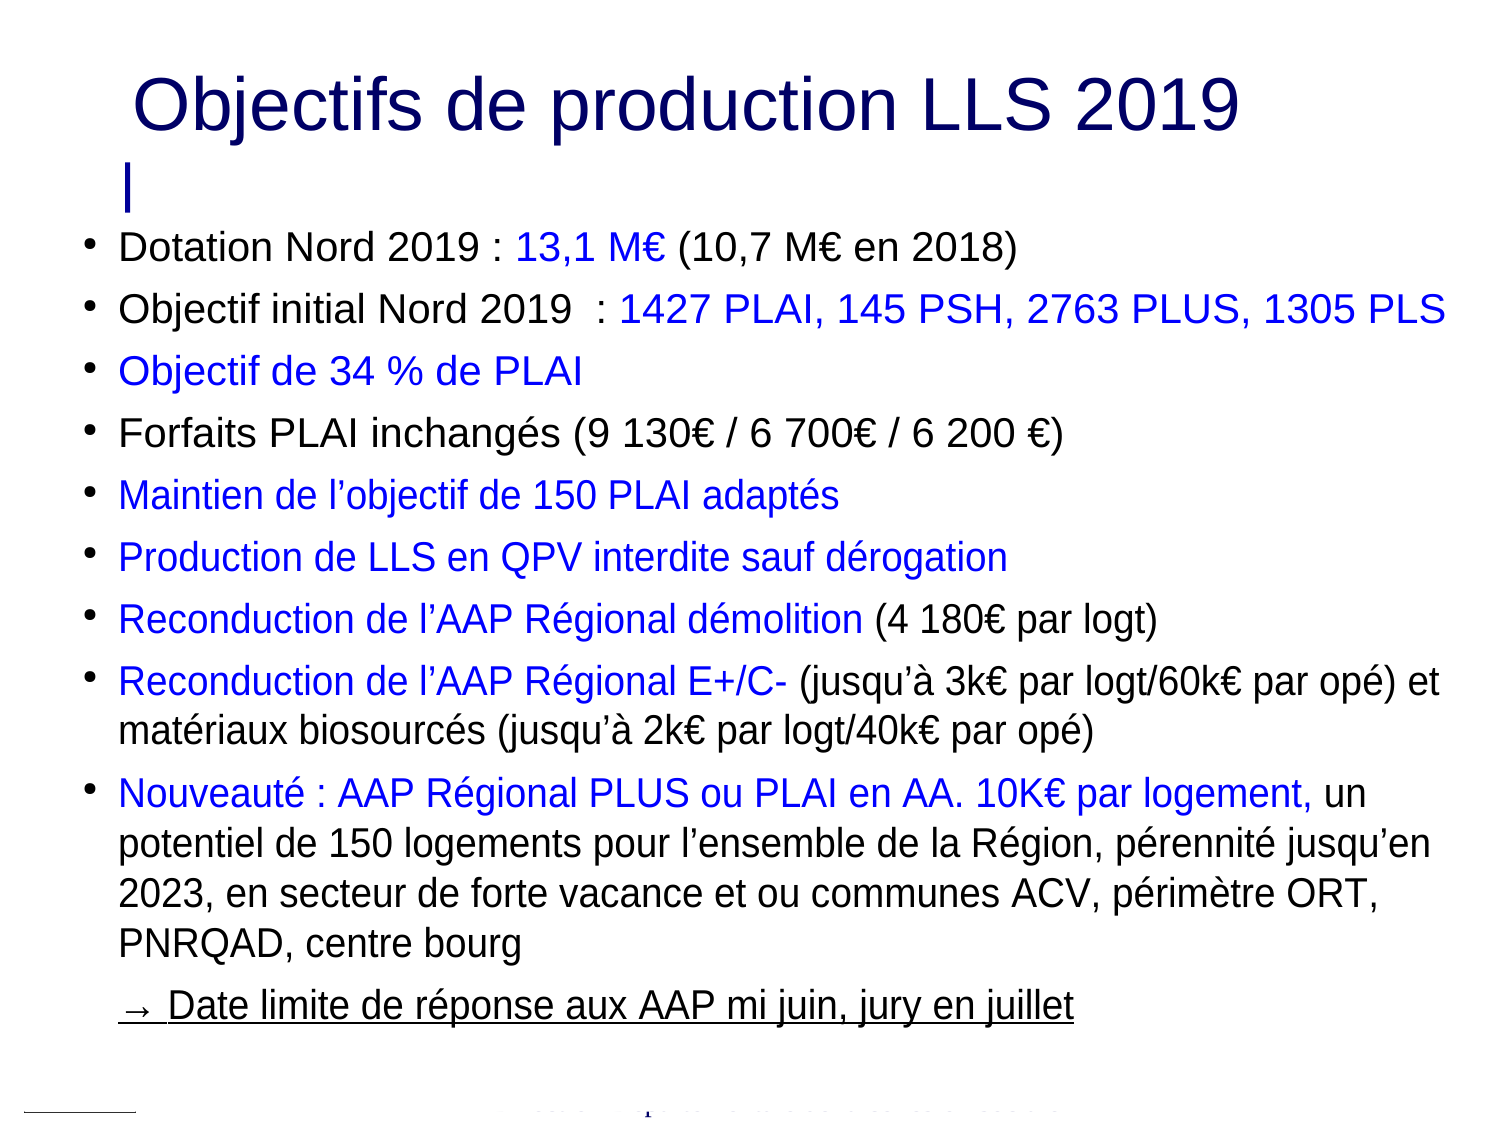

# Objectifs de production LLS 2019
Dotation Nord 2019 : 13,1 M€ (10,7 M€ en 2018)
Objectif initial Nord 2019  : 1427 PLAI, 145 PSH, 2763 PLUS, 1305 PLS
Objectif de 34 % de PLAI
Forfaits PLAI inchangés (9 130€ / 6 700€ / 6 200 €)
Maintien de l’objectif de 150 PLAI adaptés
Production de LLS en QPV interdite sauf dérogation
Reconduction de l’AAP Régional démolition (4 180€ par logt)
Reconduction de l’AAP Régional E+/C- (jusqu’à 3k€ par logt/60k€ par opé) et matériaux biosourcés (jusqu’à 2k€ par logt/40k€ par opé)
Nouveauté : AAP Régional PLUS ou PLAI en AA. 10K€ par logement, un potentiel de 150 logements pour l’ensemble de la Région, pérennité jusqu’en 2023, en secteur de forte vacance et ou communes ACV, périmètre ORT, PNRQAD, centre bourg
→ Date limite de réponse aux AAP mi juin, jury en juillet